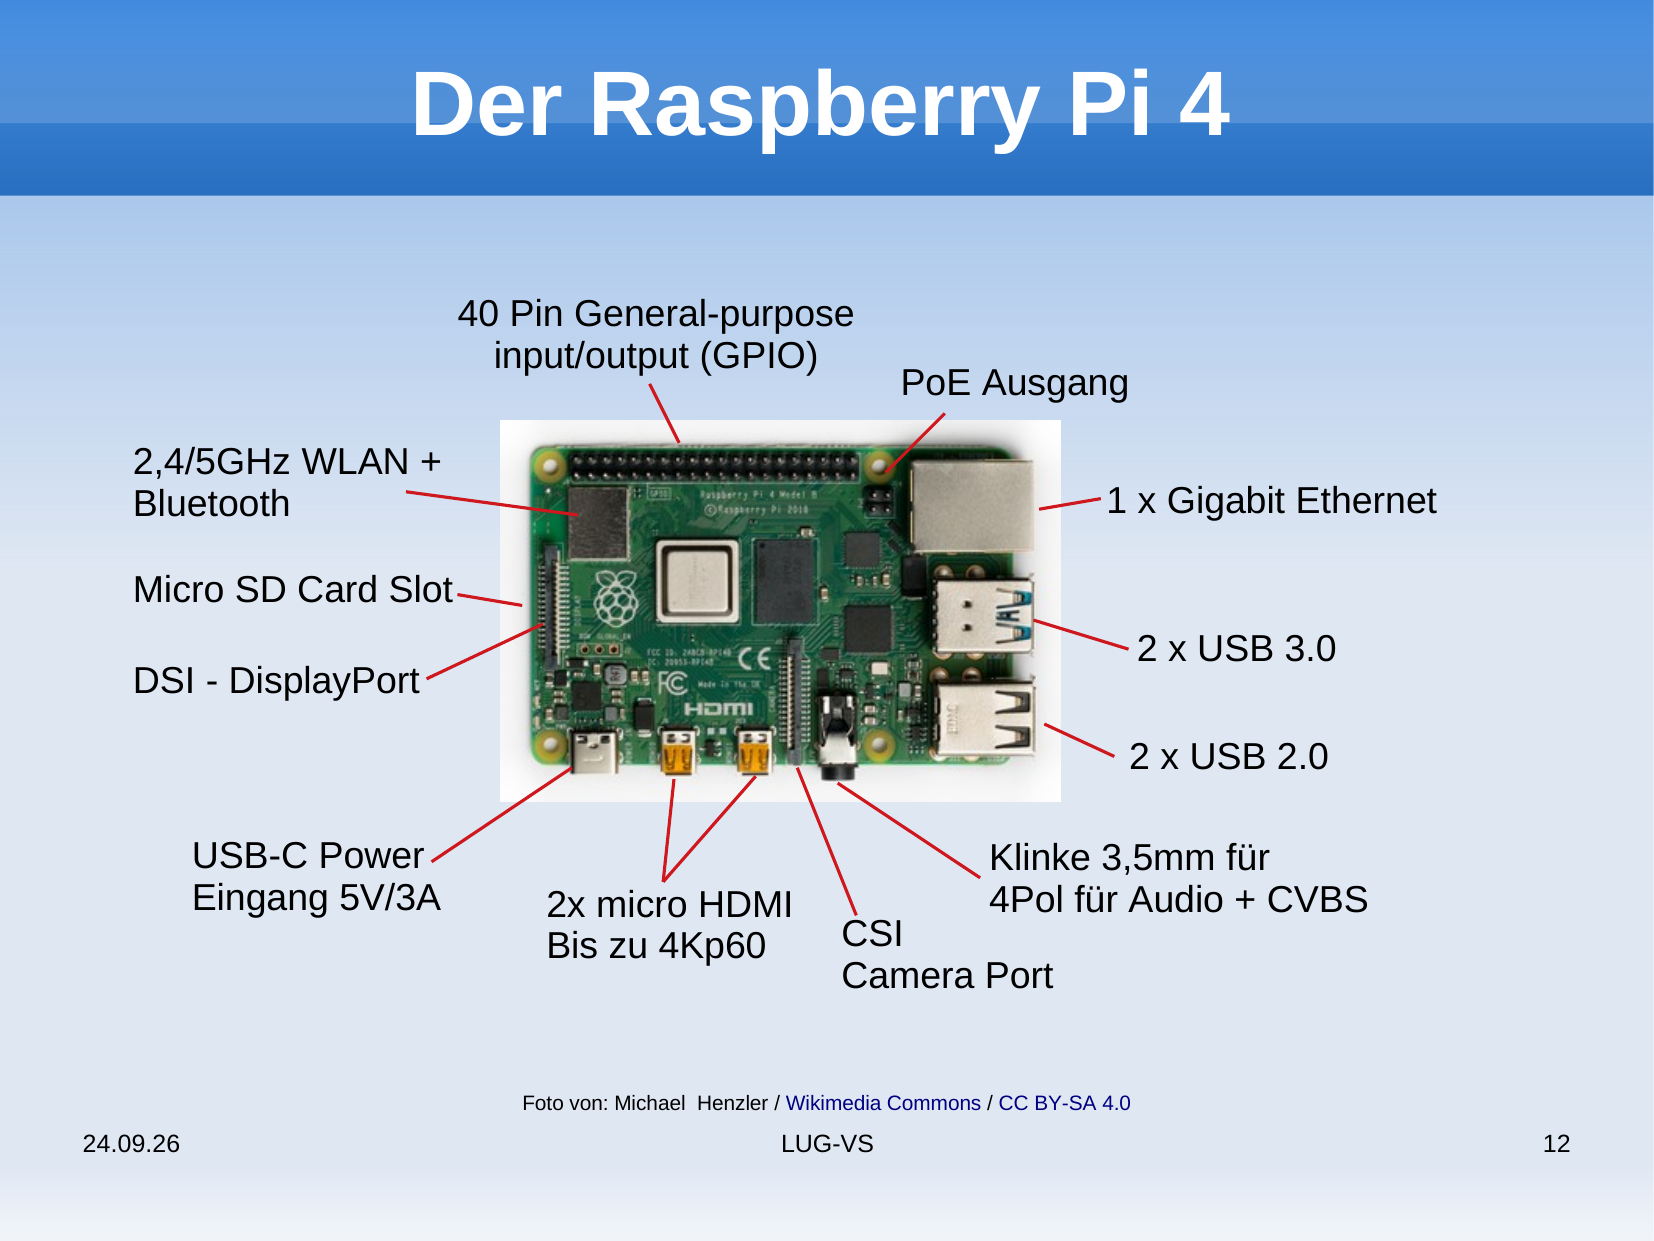

# Der Raspberry Pi 4
40 Pin General-purpose
input/output (GPIO)
PoE Ausgang
2,4/5GHz WLAN +
Bluetooth
1 x Gigabit Ethernet
Micro SD Card Slot
2 x USB 3.0
DSI - DisplayPort
2 x USB 2.0
USB-C Power
Eingang 5V/3A
Klinke 3,5mm für
4Pol für Audio + CVBS
2x micro HDMI
Bis zu 4Kp60
CSI
Camera Port
Foto von: Michael Henzler / Wikimedia Commons / CC BY-SA 4.0
LUG-VS
12